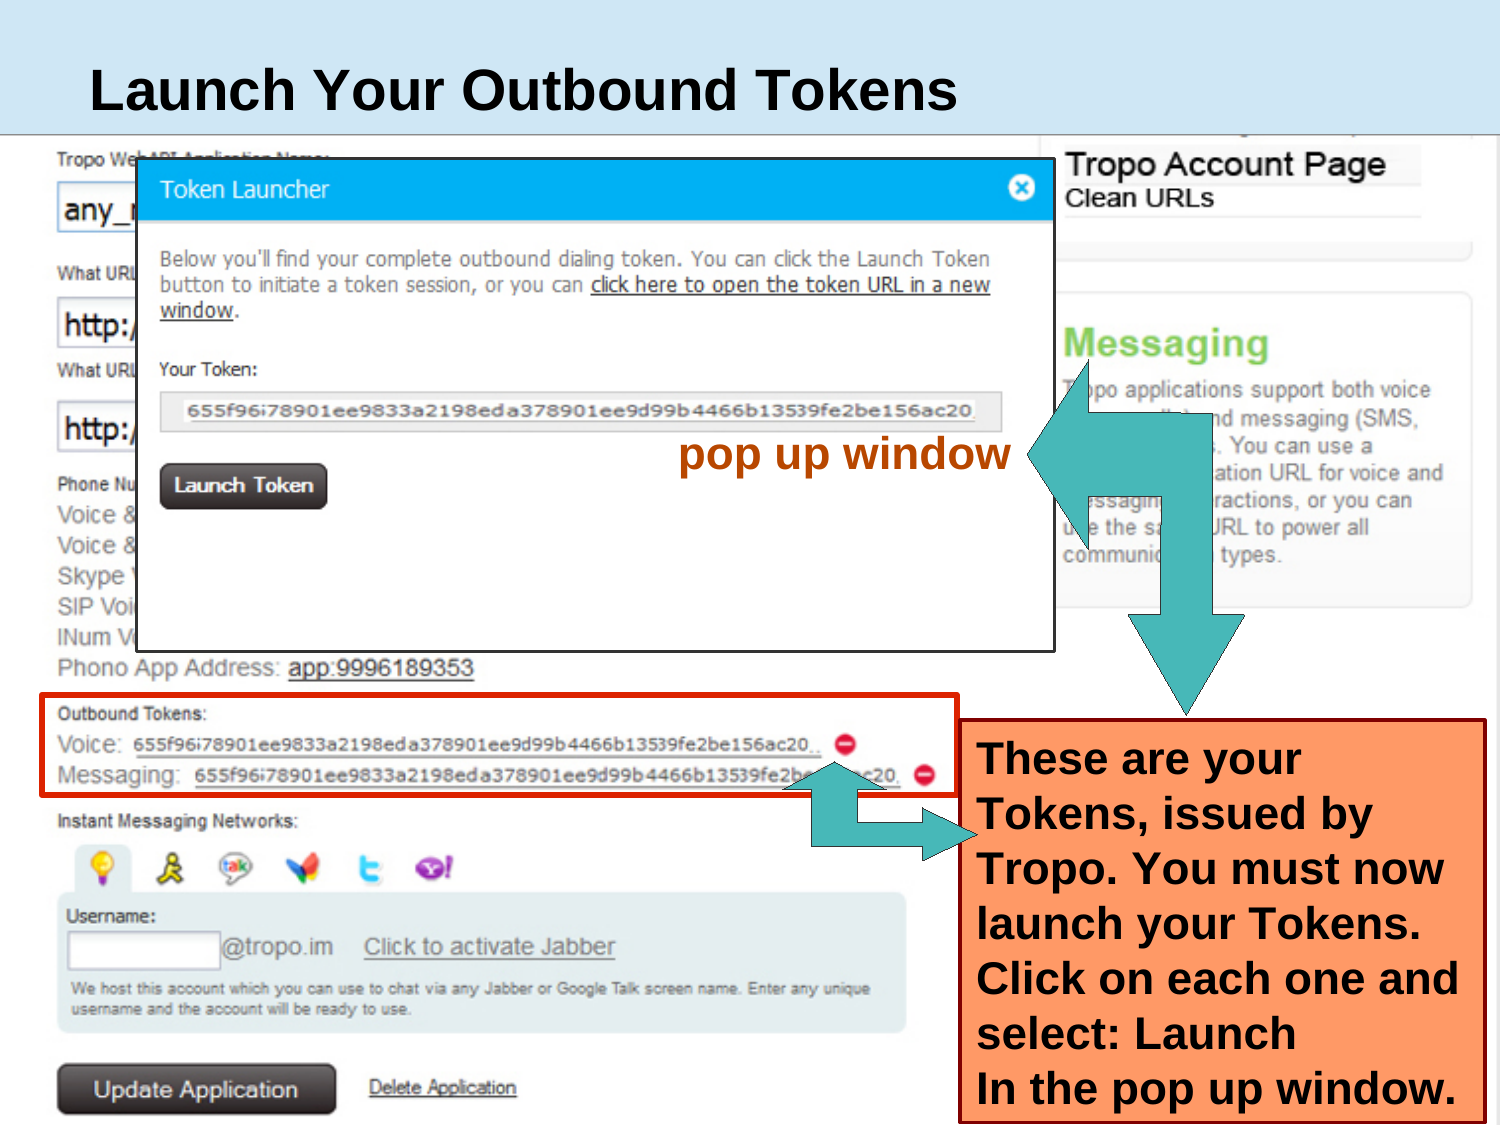

Launch Your Outbound Tokens
pop up window
These are your Tokens, issued by Tropo. You must now launch your Tokens. Click on each one and select: Launch
In the pop up window.